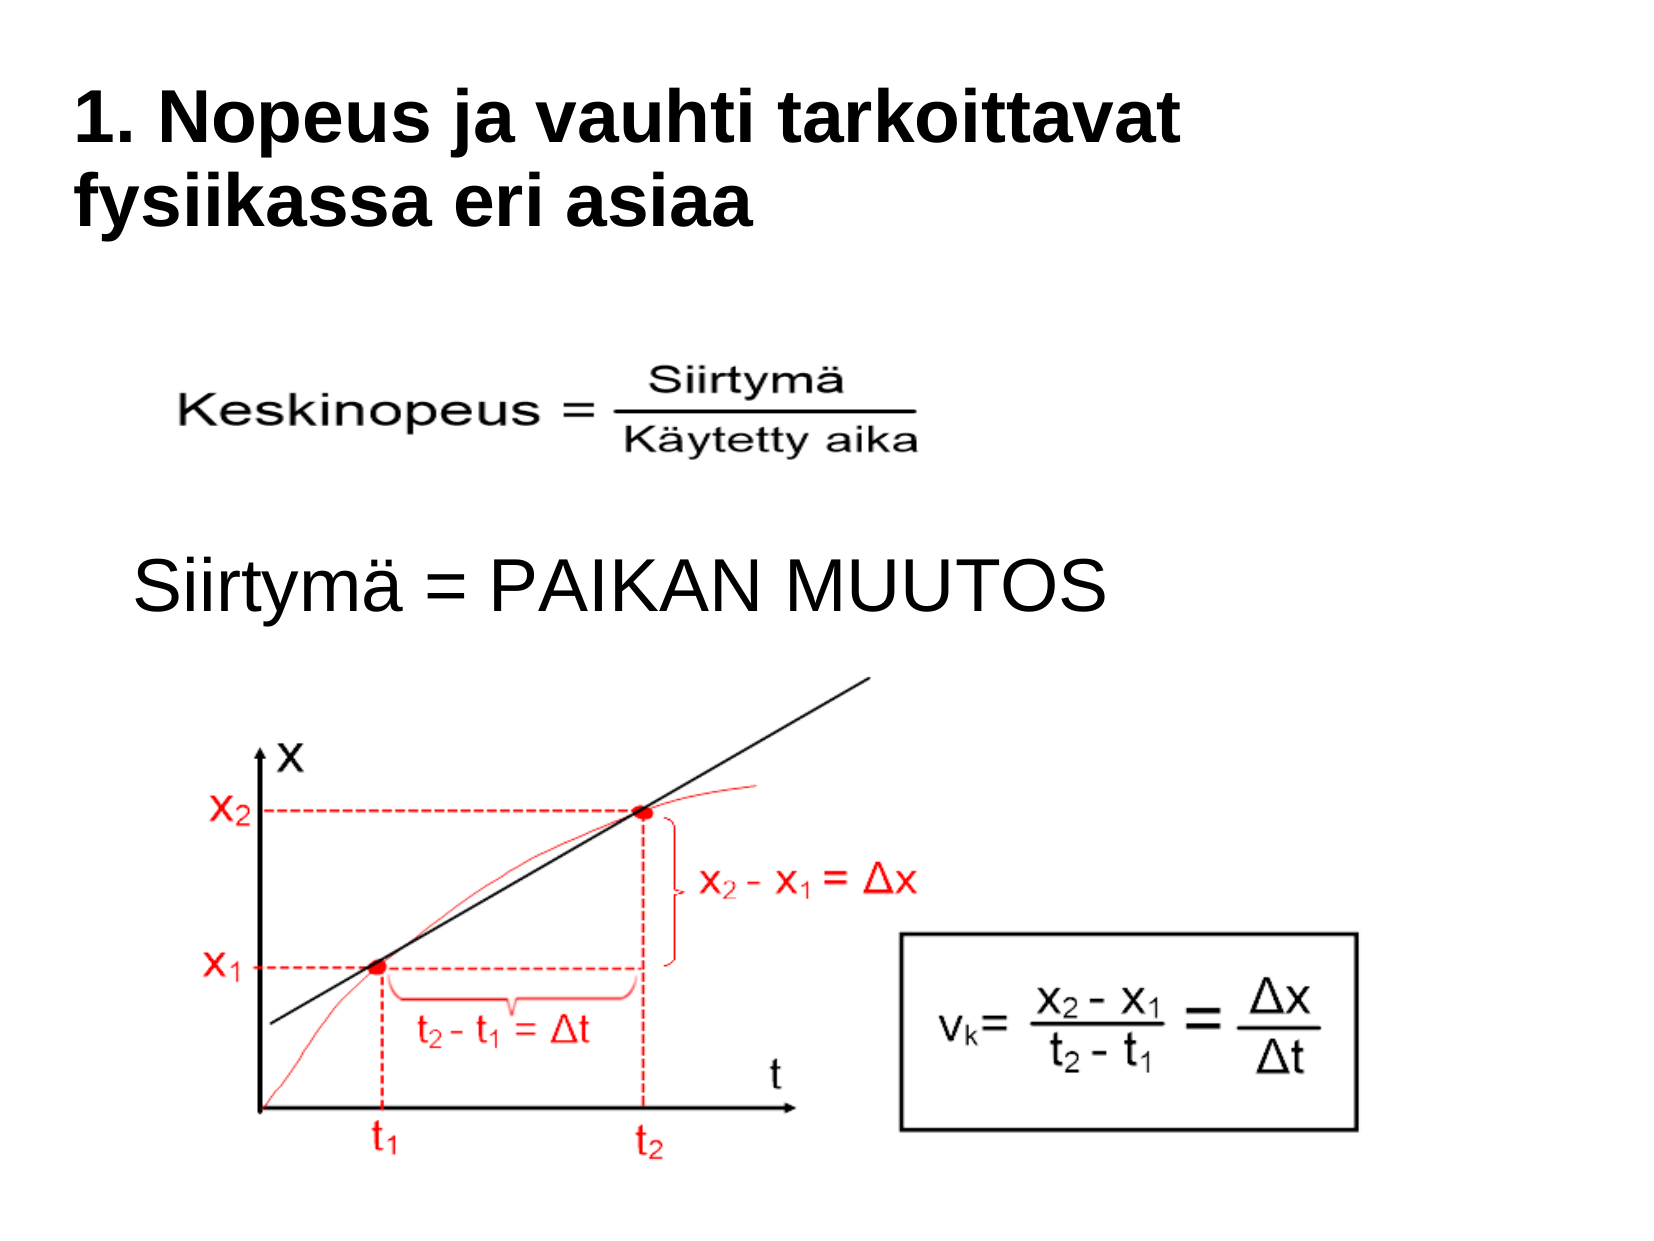

1. Nopeus ja vauhti tarkoittavat fysiikassa eri asiaa
Siirtymä = PAIKAN MUUTOS